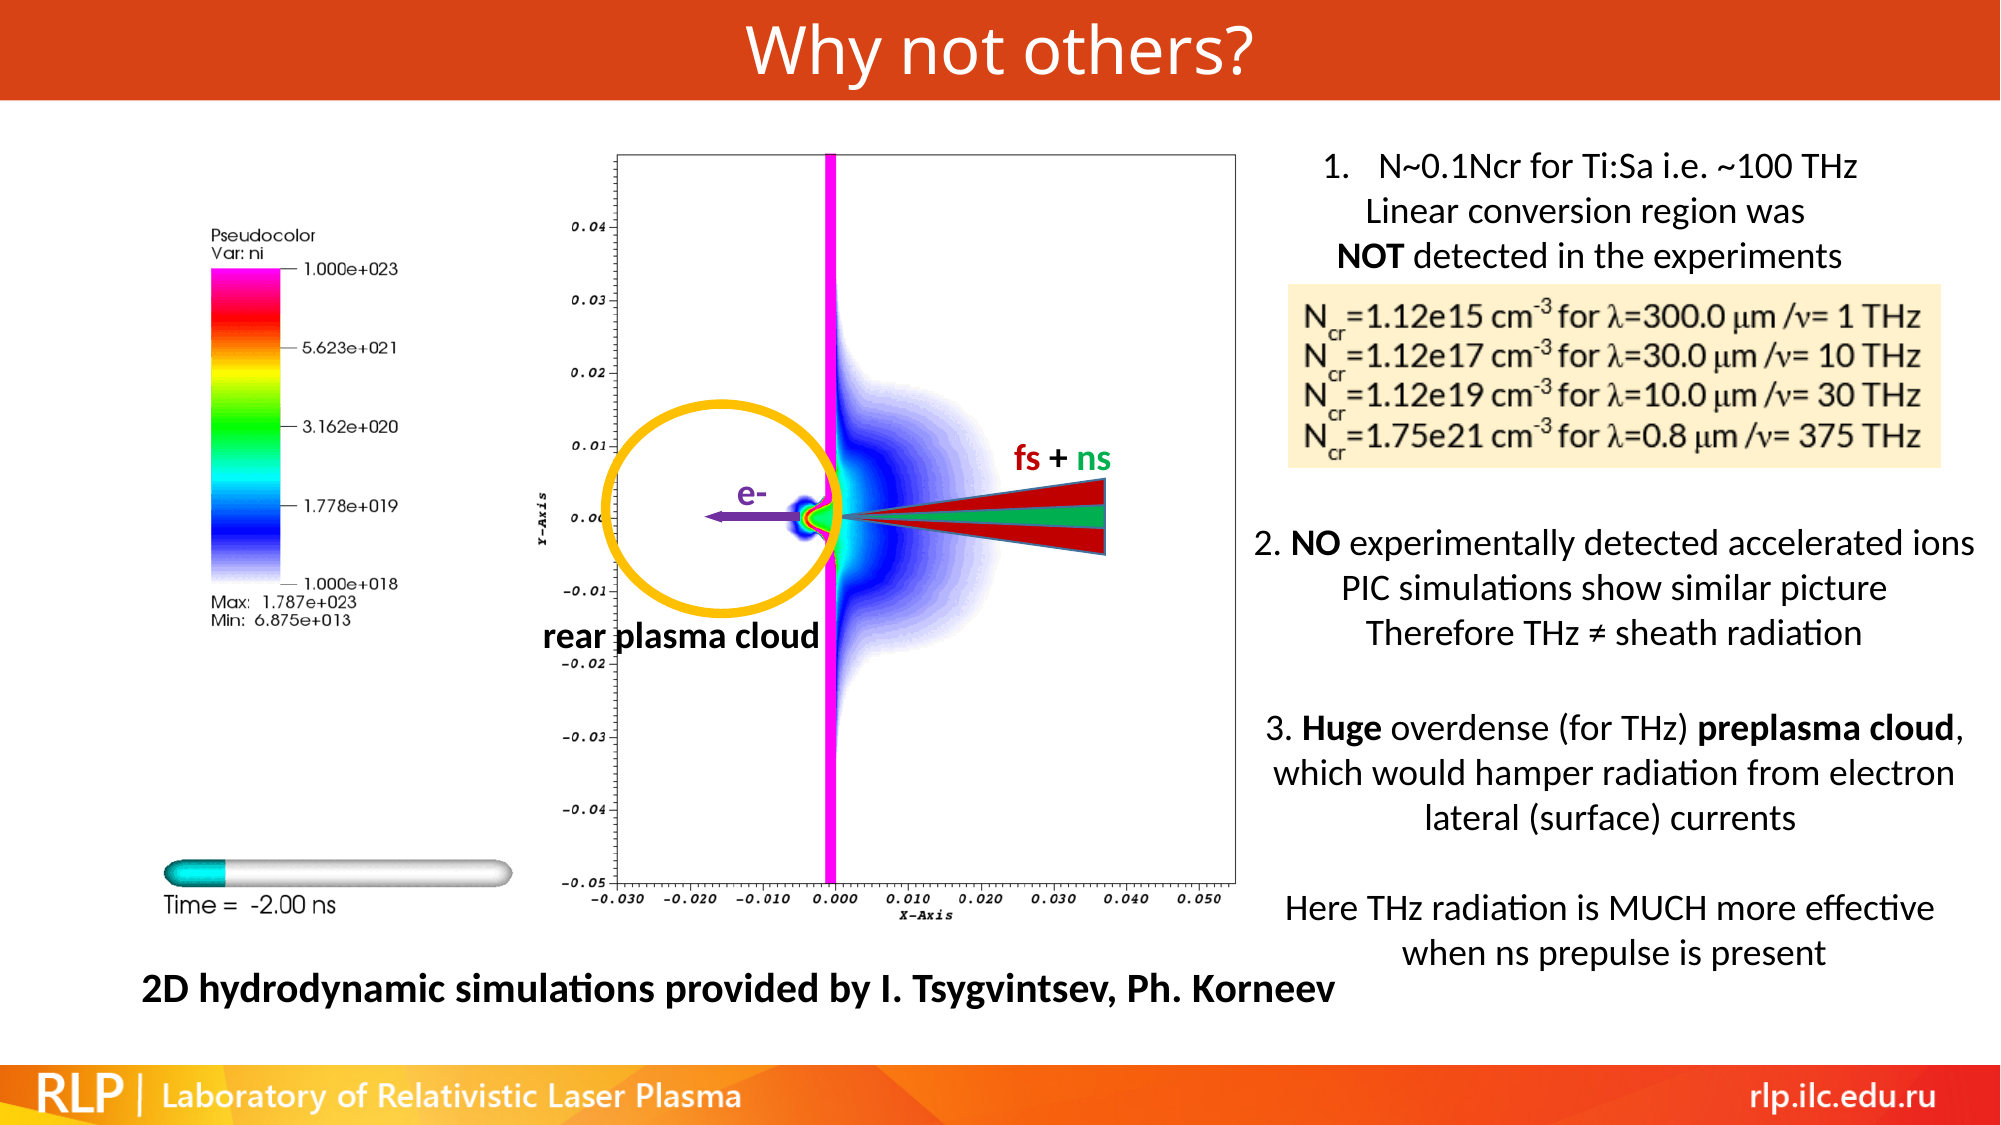

Why not others?
N~0.1Ncr for Ti:Sa i.e. ~100 THz
Linear conversion region was
NOT detected in the experiments
fs + ns
rear plasma cloud
2D hydrodynamic simulations provided by I. Tsygvintsev, Ph. Korneev
e-
2. NO experimentally detected accelerated ions
PIC simulations show similar picture
Therefore THz ≠ sheath radiation
3. Huge overdense (for THz) preplasma cloud, which would hamper radiation from electron lateral (surface) currents
Here THz radiation is MUCH more effective
when ns prepulse is present